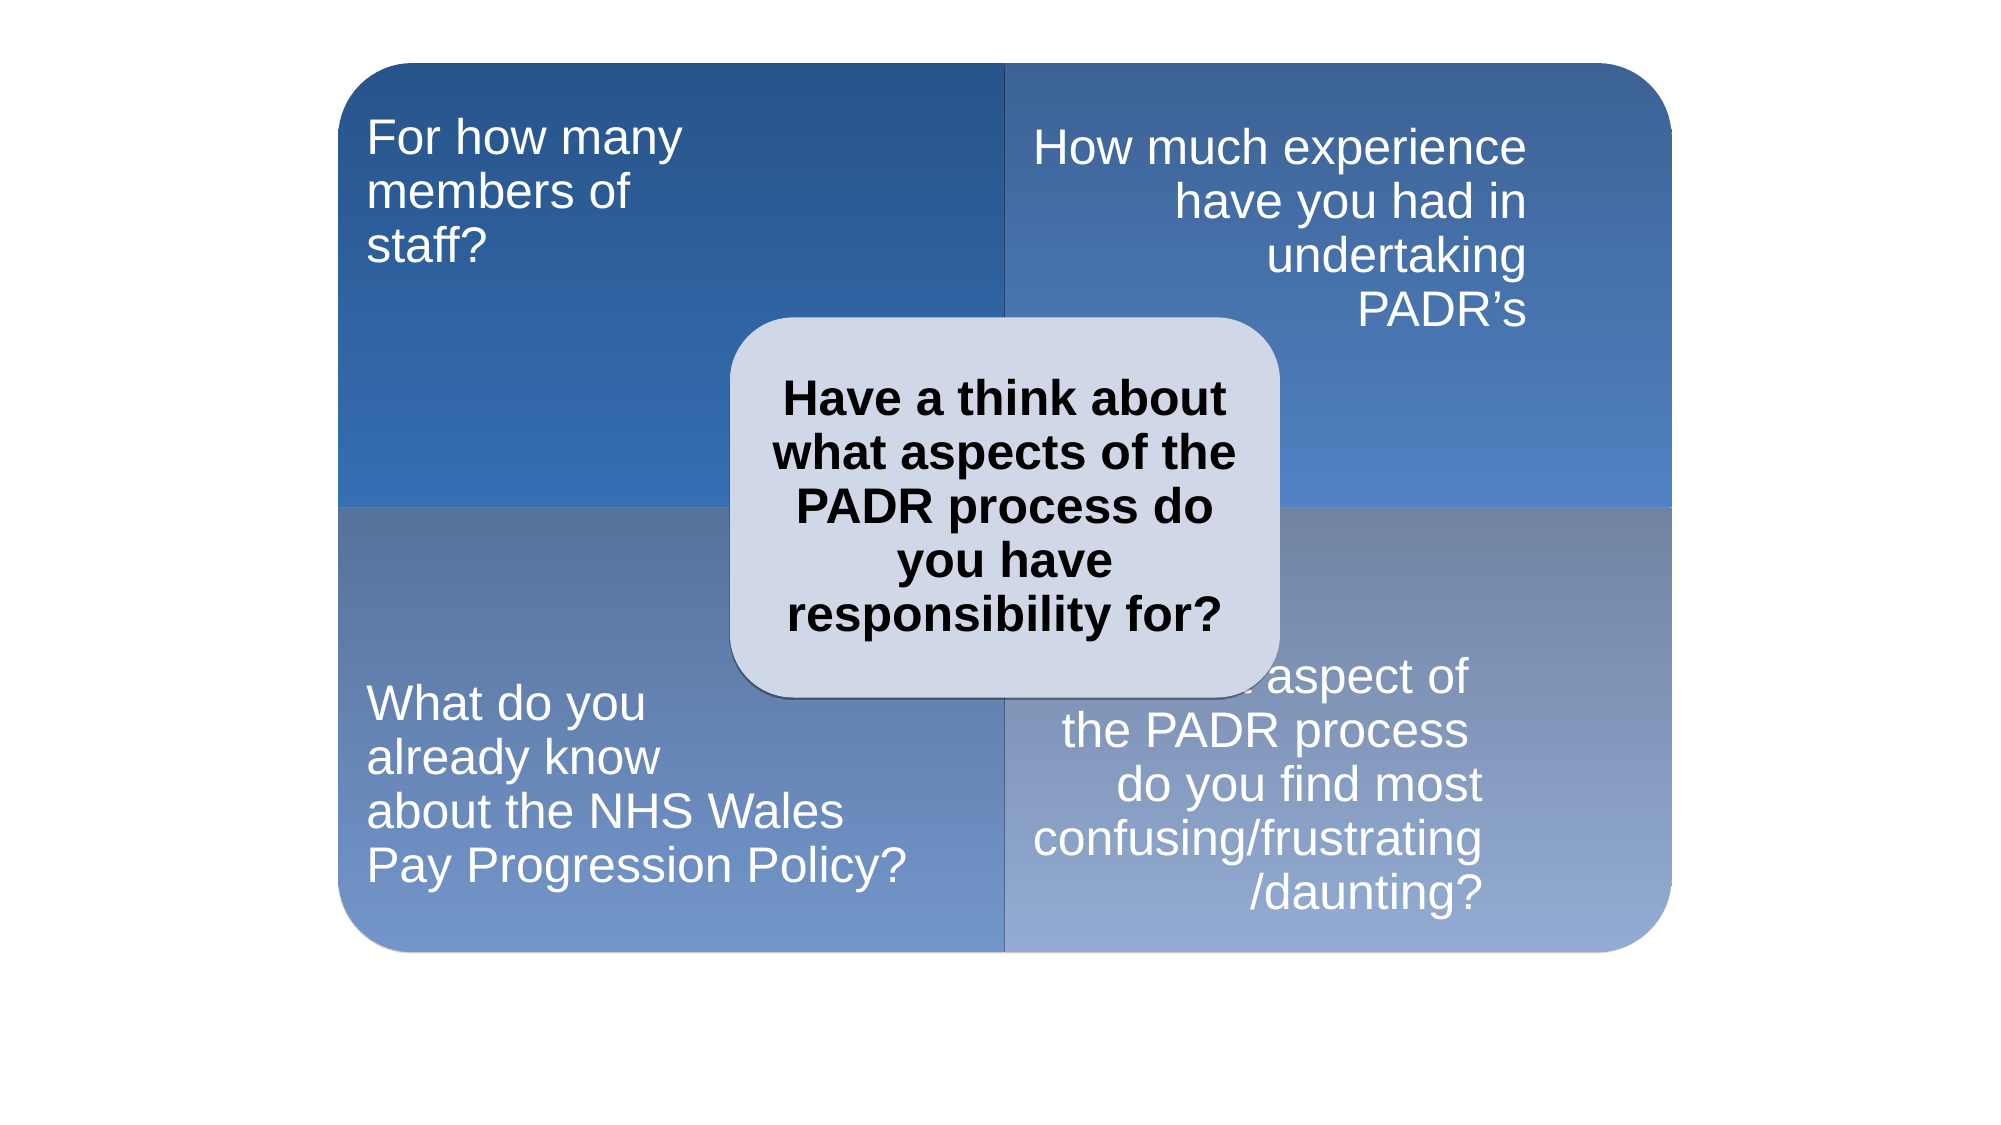

For how many
members of
staff?
How much experience have you had in undertaking
PADR’s
Have a think about what aspects of the PADR process do you have responsibility for?
What do you
already know
about the NHS Wales
Pay Progression Policy?
What aspect of
the PADR process
do you find most confusing/frustrating
/daunting?